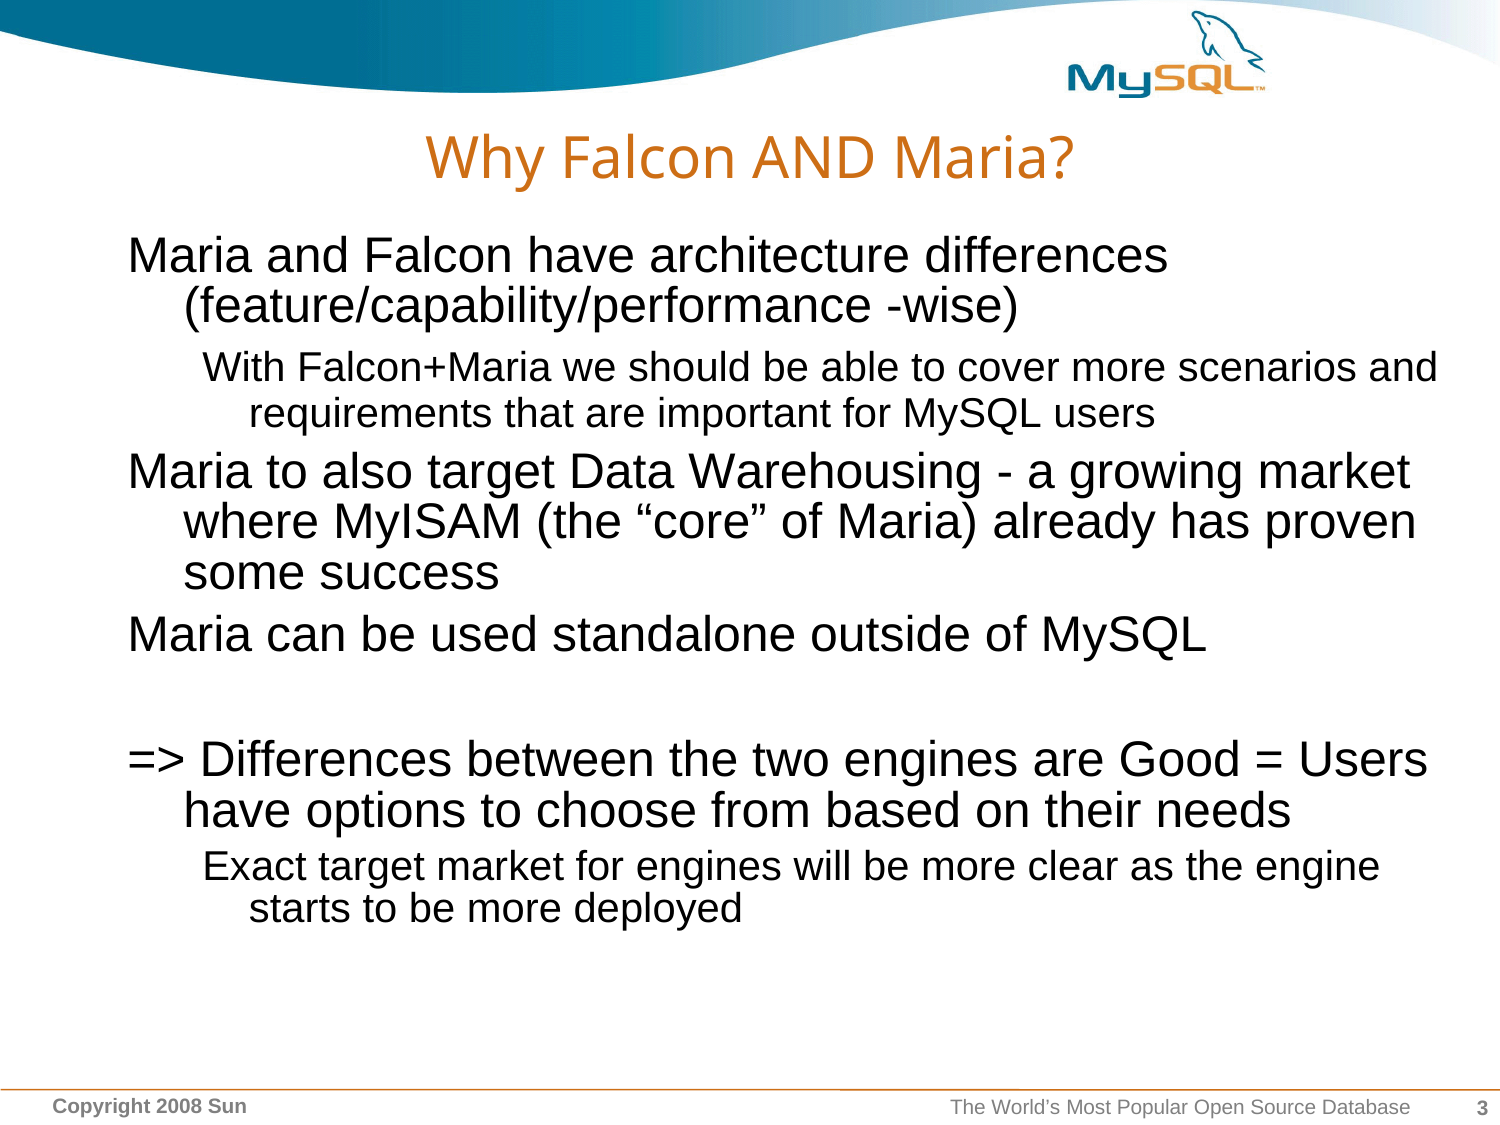

# Why Falcon AND Maria?
Maria and Falcon have architecture differences (feature/capability/performance -wise)‏
With Falcon+Maria we should be able to cover more scenarios and requirements that are important for MySQL users
Maria to also target Data Warehousing - a growing market where MyISAM (the “core” of Maria) already has proven some success
Maria can be used standalone outside of MySQL
=> Differences between the two engines are Good = Users have options to choose from based on their needs
Exact target market for engines will be more clear as the engine starts to be more deployed